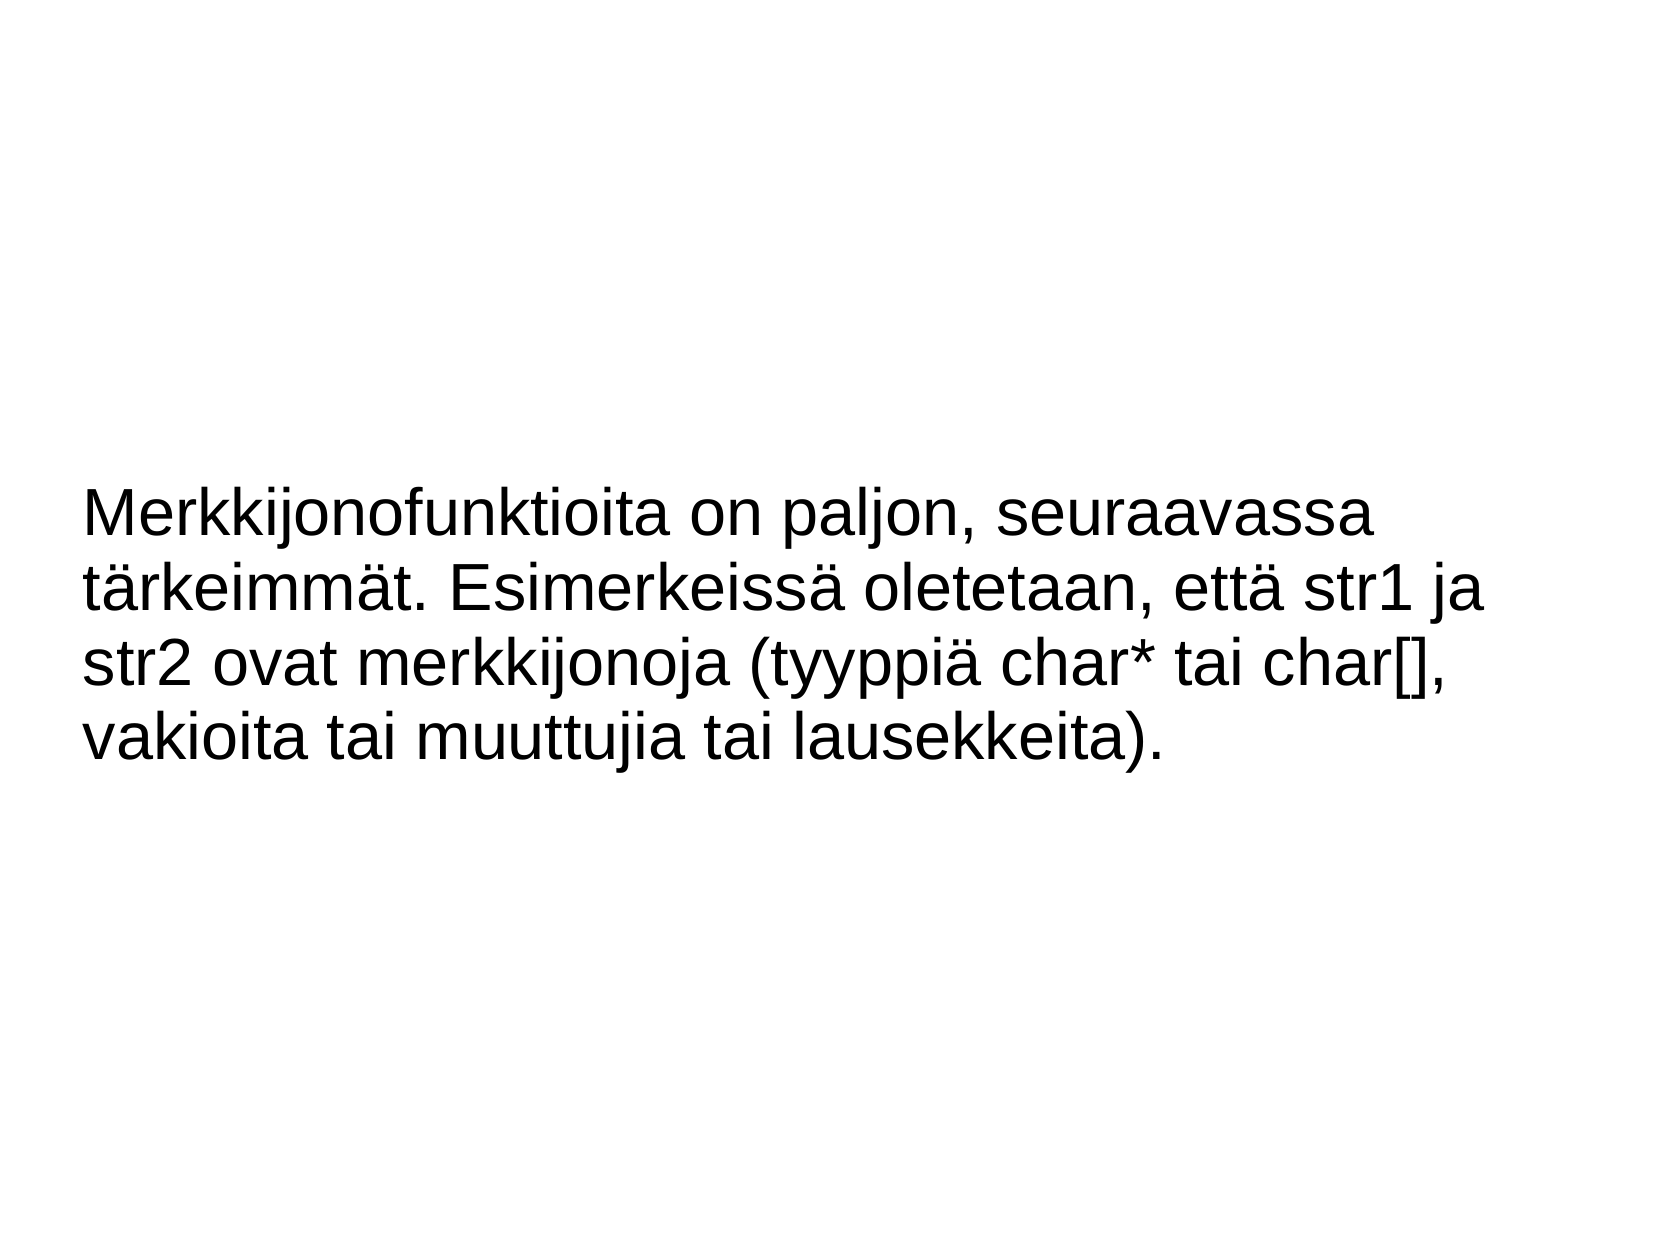

Merkkijonofunktioita on paljon, seuraavassa tärkeimmät. Esimerkeissä oletetaan, että str1 ja str2 ovat merkkijonoja (tyyppiä char* tai char[], vakioita tai muuttujia tai lausekkeita).